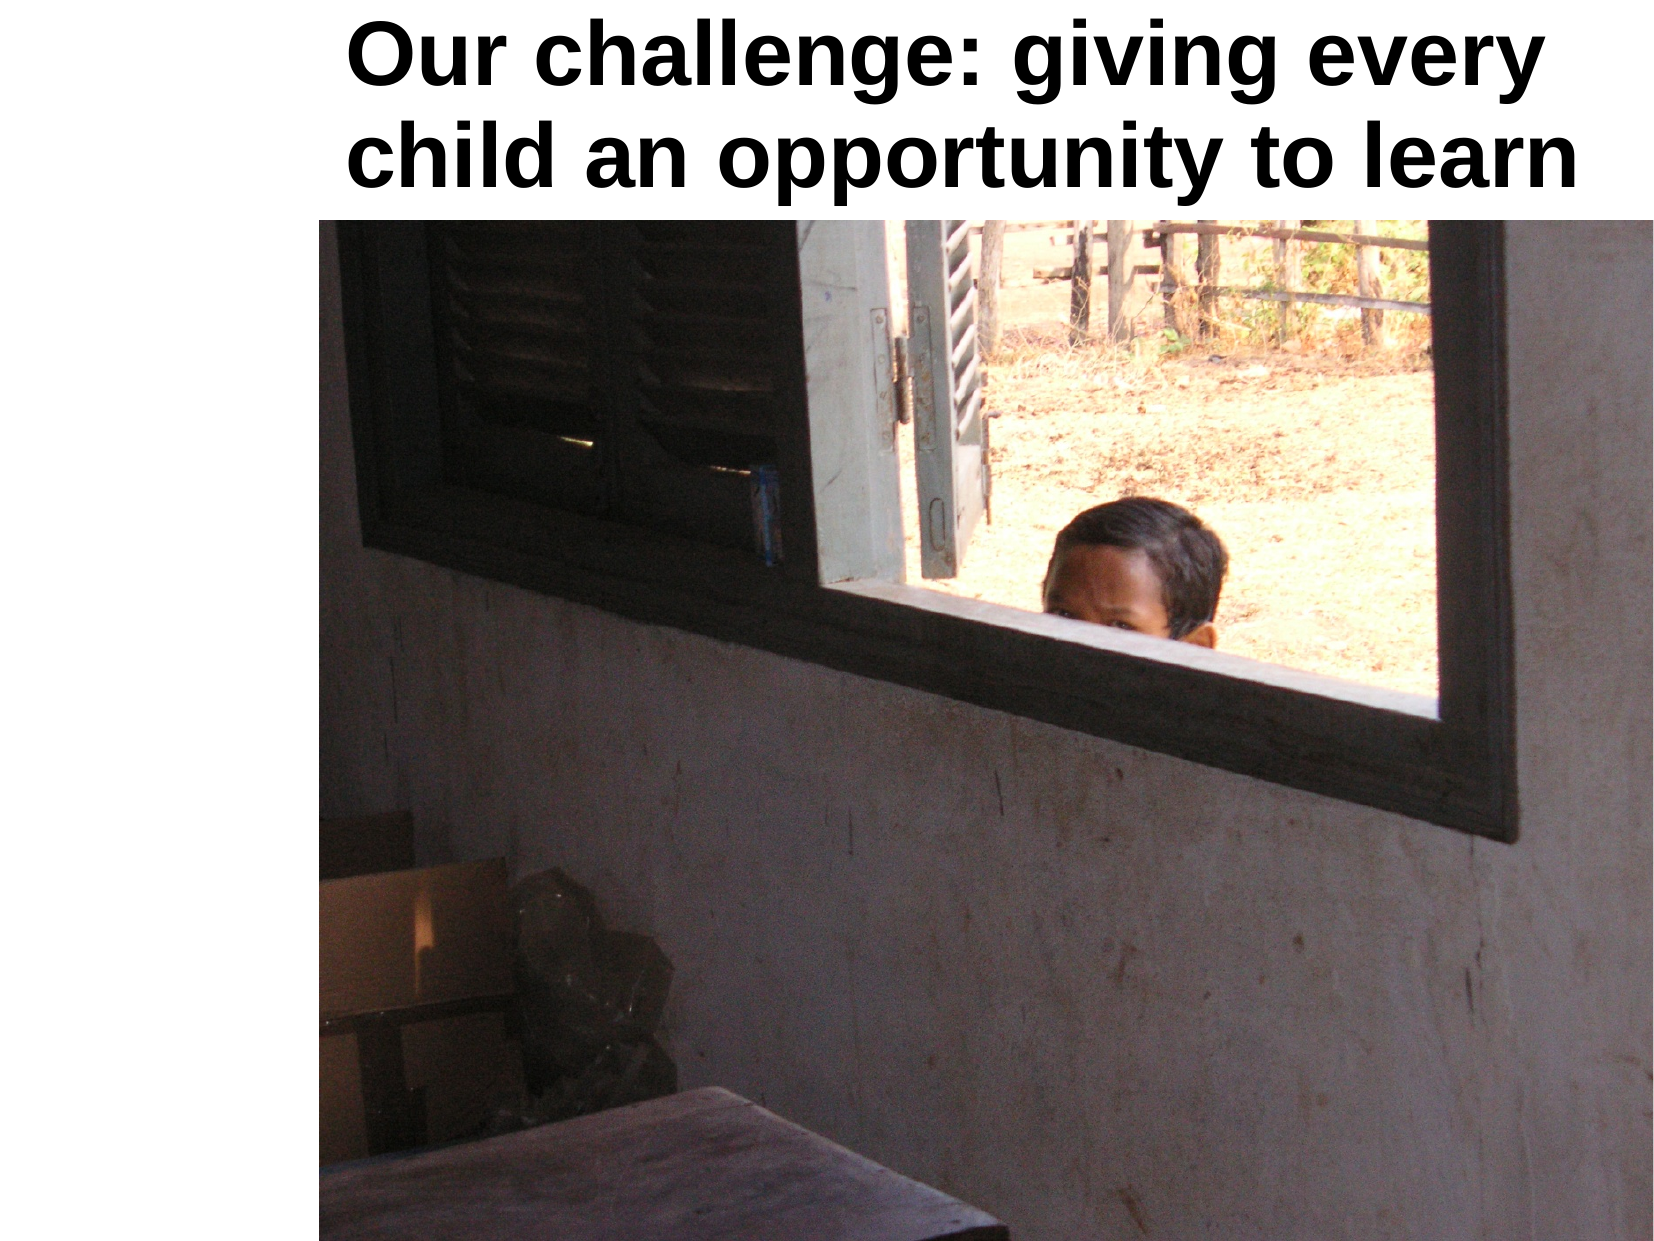

# Our challenge: giving every child an opportunity to learn